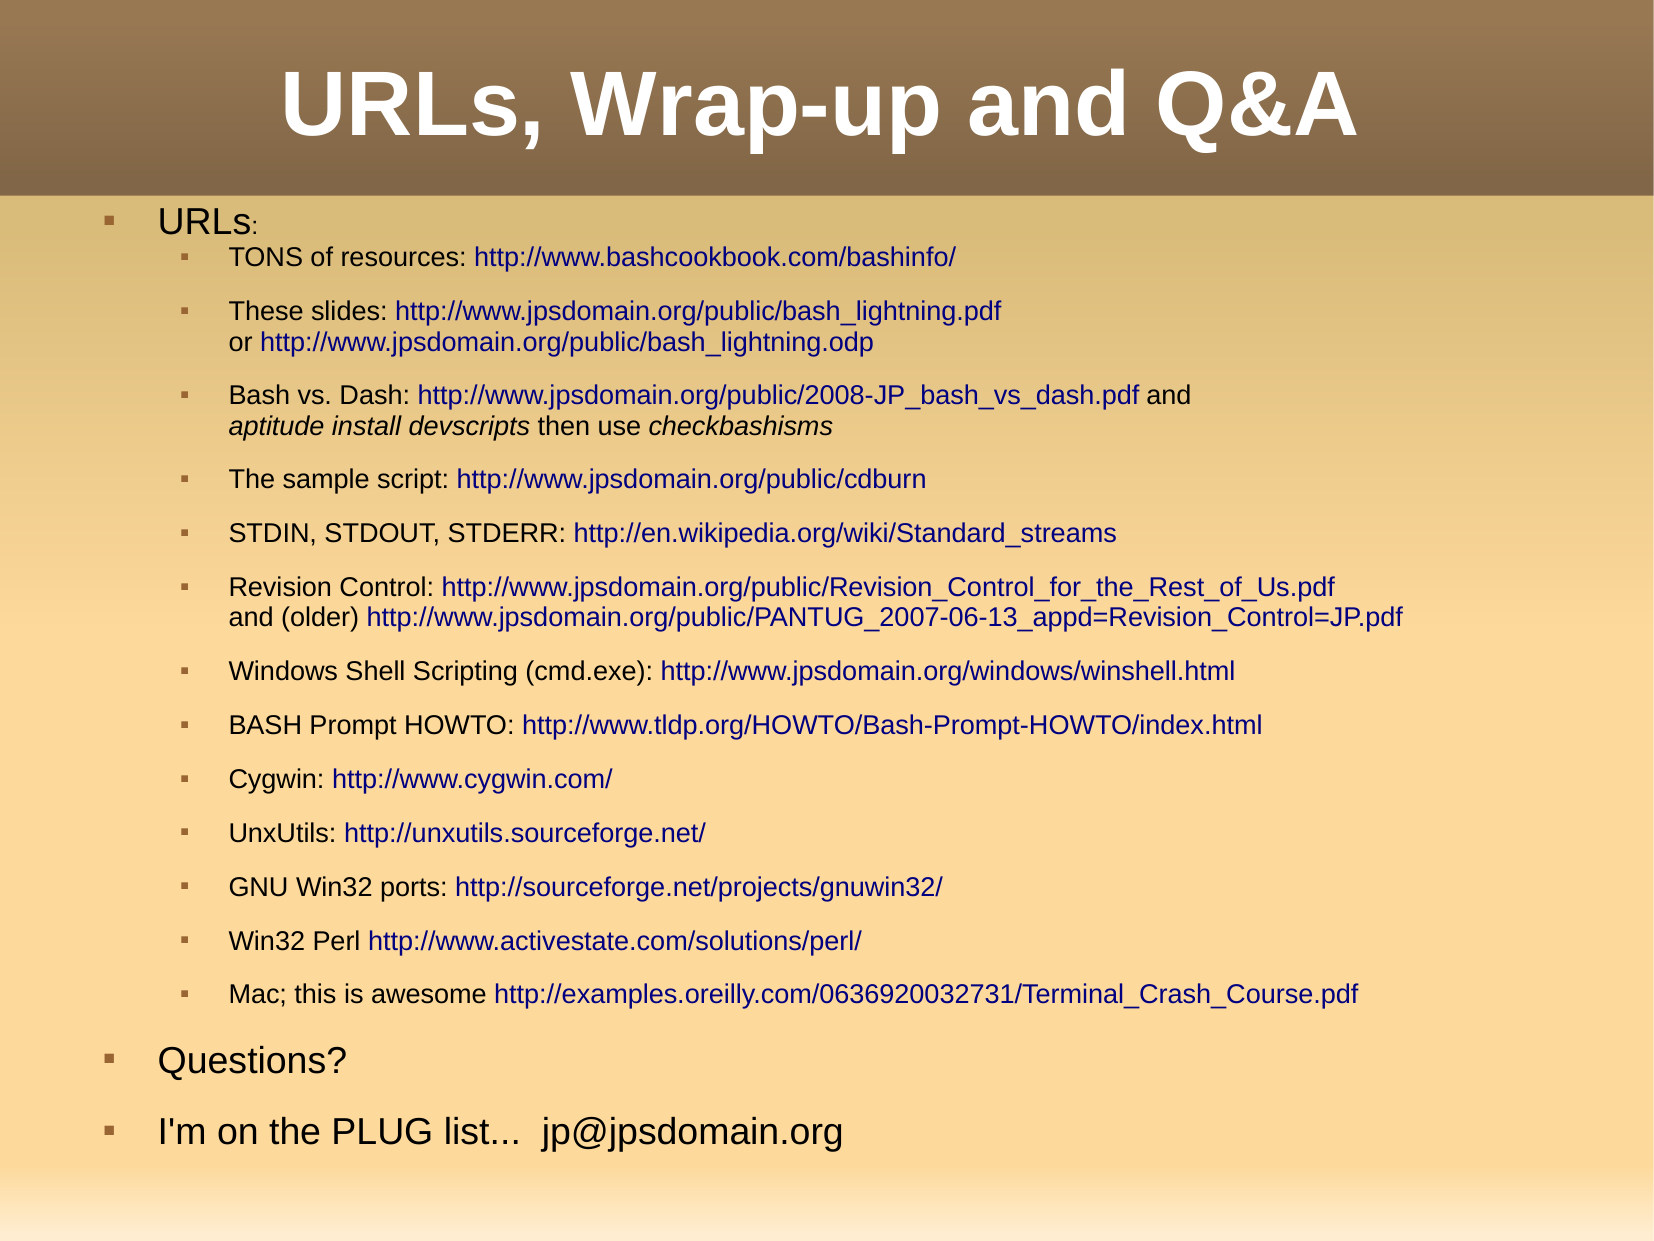

# URLs, Wrap-up and Q&A
URLs:
TONS of resources: http://www.bashcookbook.com/bashinfo/
These slides: http://www.jpsdomain.org/public/bash_lightning.pdf
or http://www.jpsdomain.org/public/bash_lightning.odp
Bash vs. Dash: http://www.jpsdomain.org/public/2008-JP_bash_vs_dash.pdf and
aptitude install devscripts then use checkbashisms
The sample script: http://www.jpsdomain.org/public/cdburn
STDIN, STDOUT, STDERR: http://en.wikipedia.org/wiki/Standard_streams
Revision Control: http://www.jpsdomain.org/public/Revision_Control_for_the_Rest_of_Us.pdf
and (older) http://www.jpsdomain.org/public/PANTUG_2007-06-13_appd=Revision_Control=JP.pdf
Windows Shell Scripting (cmd.exe): http://www.jpsdomain.org/windows/winshell.html
BASH Prompt HOWTO: http://www.tldp.org/HOWTO/Bash-Prompt-HOWTO/index.html
Cygwin: http://www.cygwin.com/
UnxUtils: http://unxutils.sourceforge.net/
GNU Win32 ports: http://sourceforge.net/projects/gnuwin32/
Win32 Perl http://www.activestate.com/solutions/perl/
Mac; this is awesome http://examples.oreilly.com/0636920032731/Terminal_Crash_Course.pdf
Questions?
I'm on the PLUG list... jp@jpsdomain.org